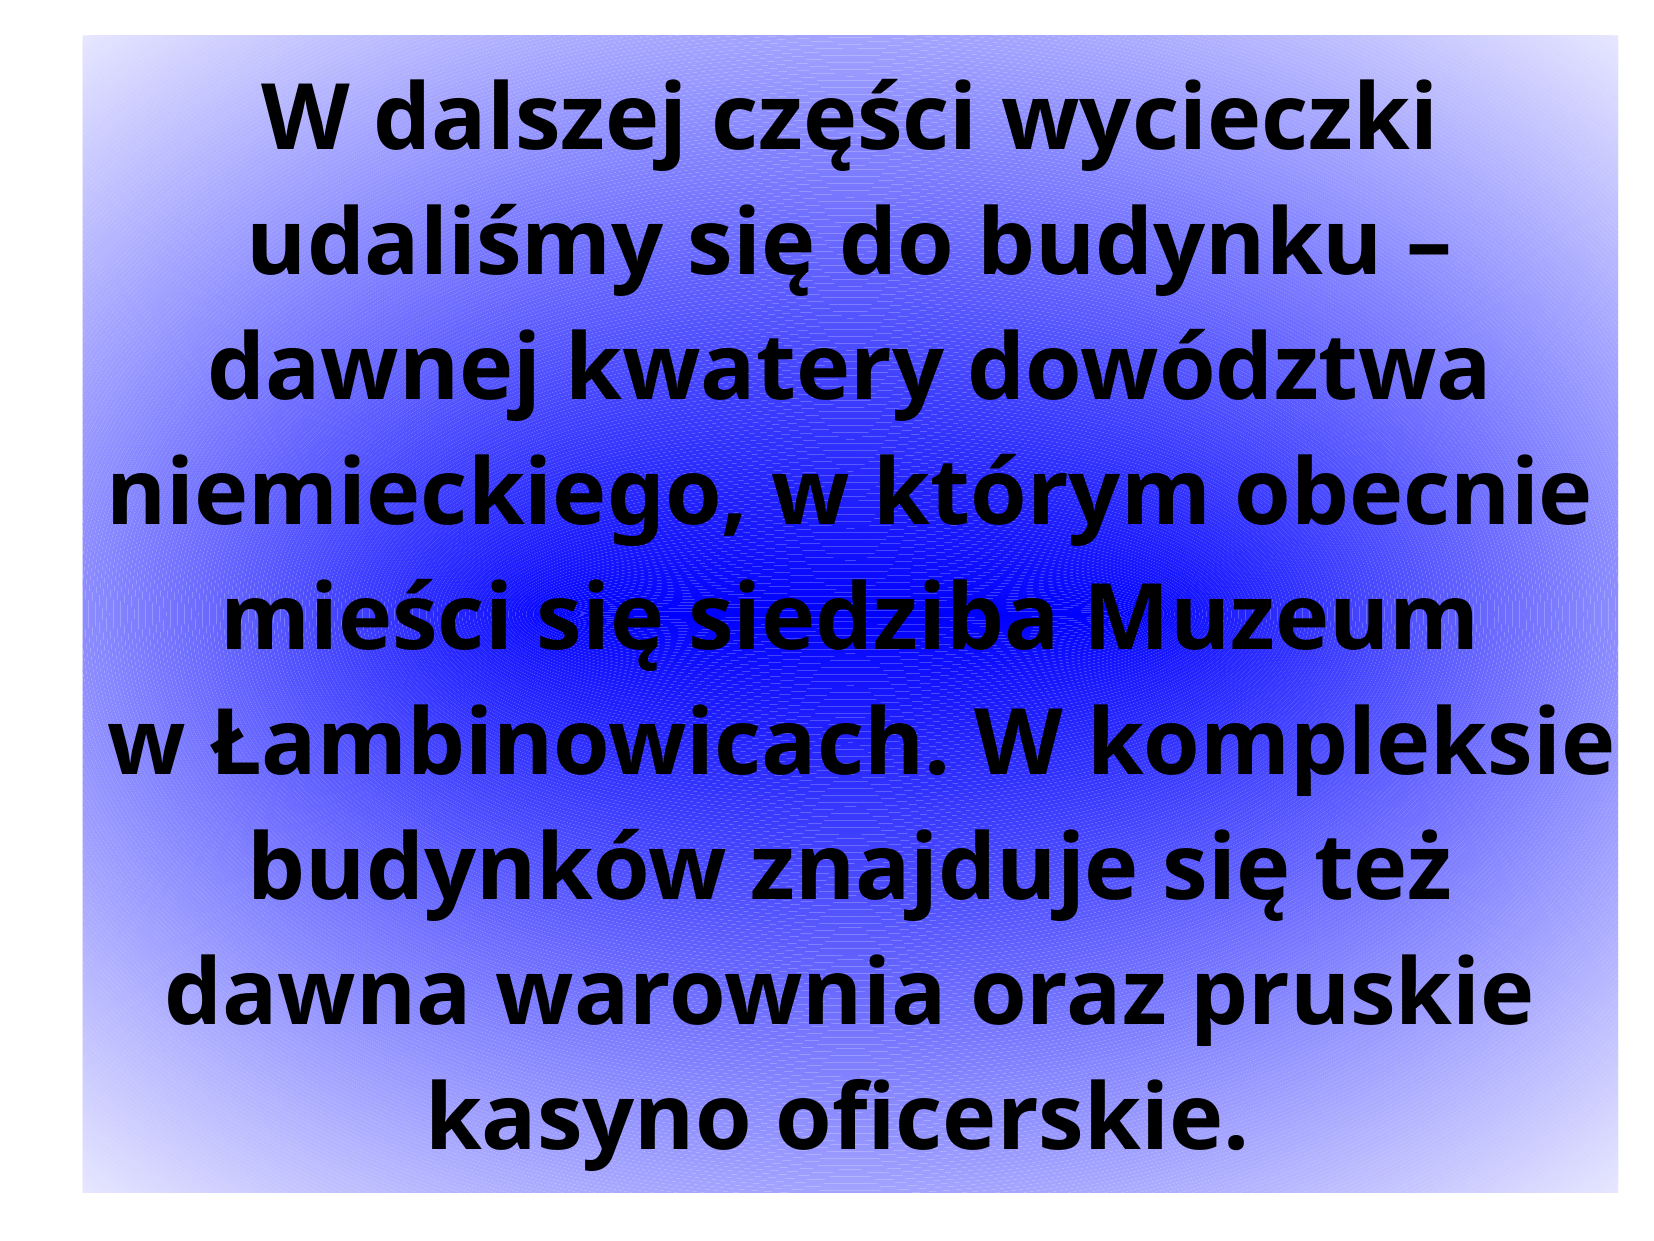

# W dalszej części wycieczki udaliśmy się do budynku – dawnej kwatery dowództwa niemieckiego, w którym obecnie mieści się siedziba Muzeum w Łambinowicach. W kompleksie budynków znajduje się też dawna warownia oraz pruskie kasyno oficerskie.